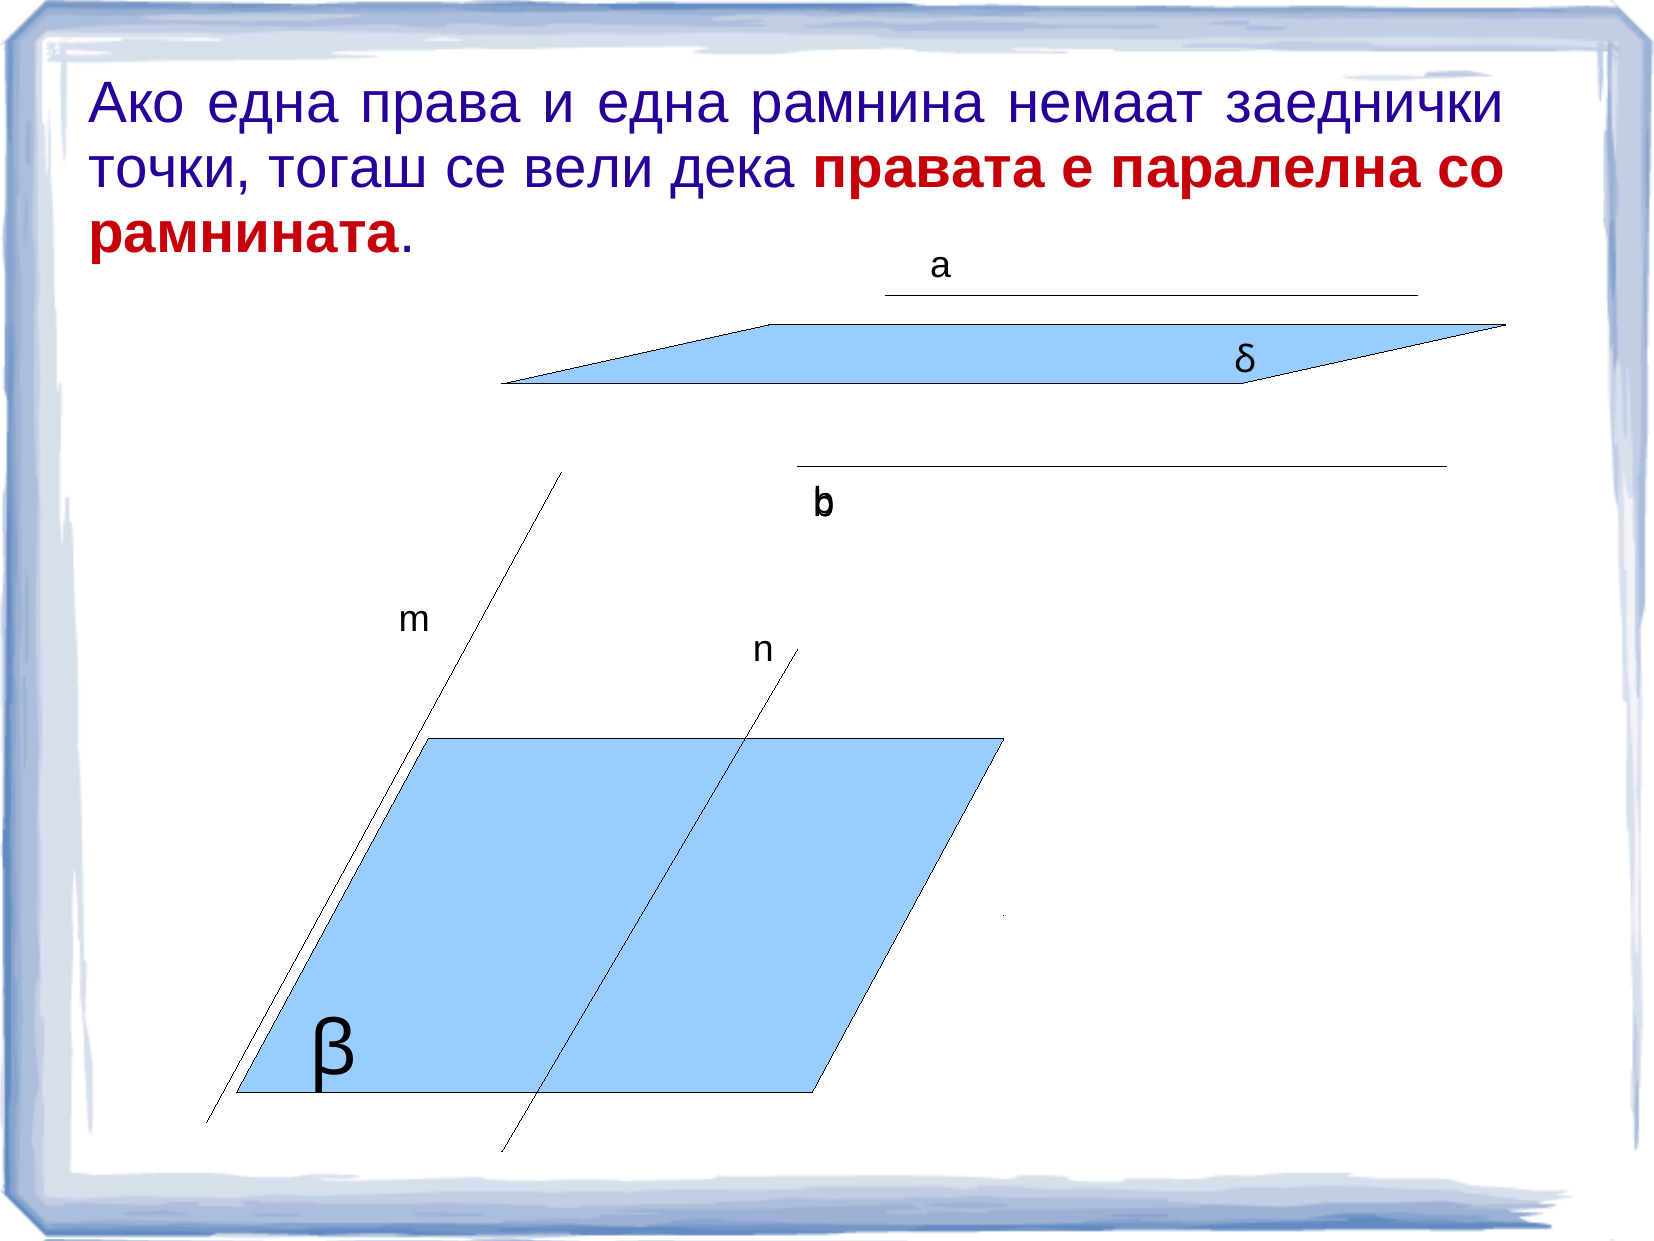

# Ако една права и една рамнина немаат заеднички точки, тогаш се вели дека правата е паралелна со рамнината.
a
δ
b
b
b
m
n
β